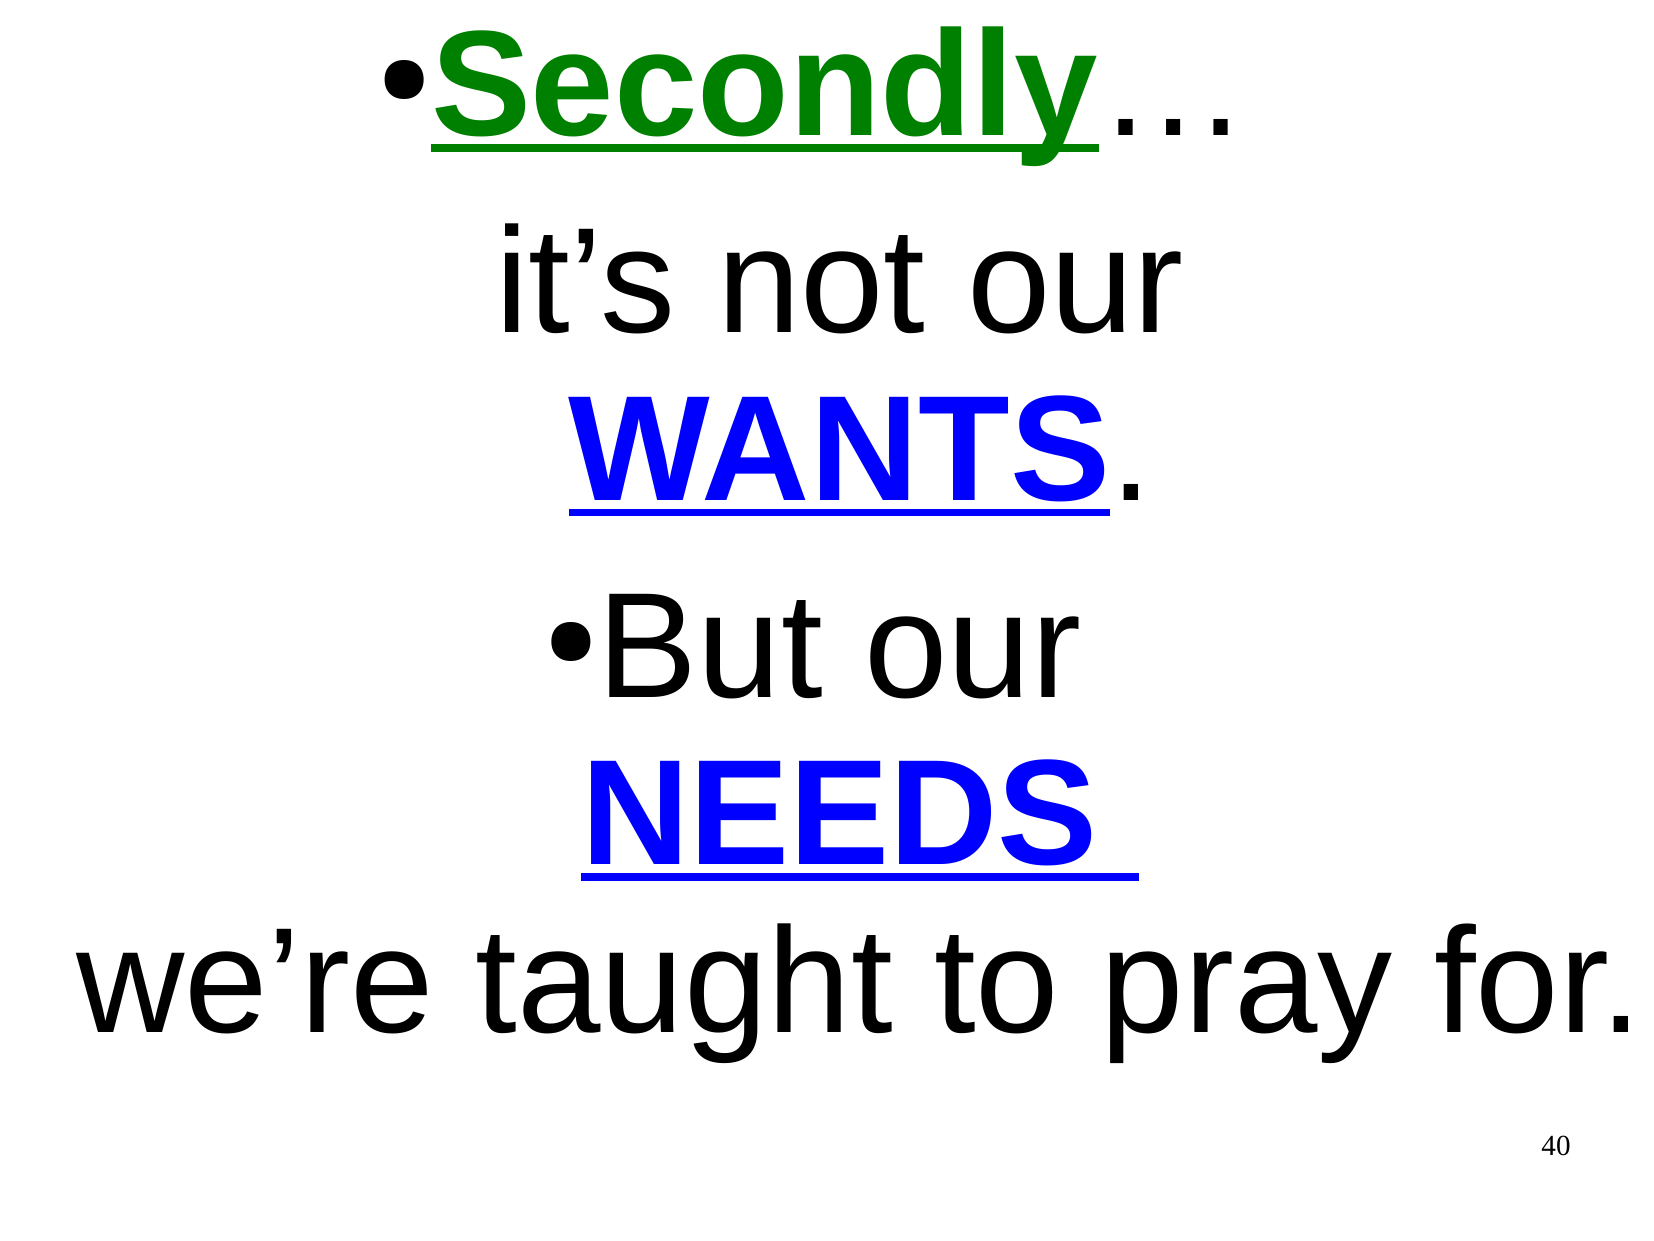

# Secondly…
it’s not our
WANTS.
But our 
NEEDS 
we’re taught to pray for.
40